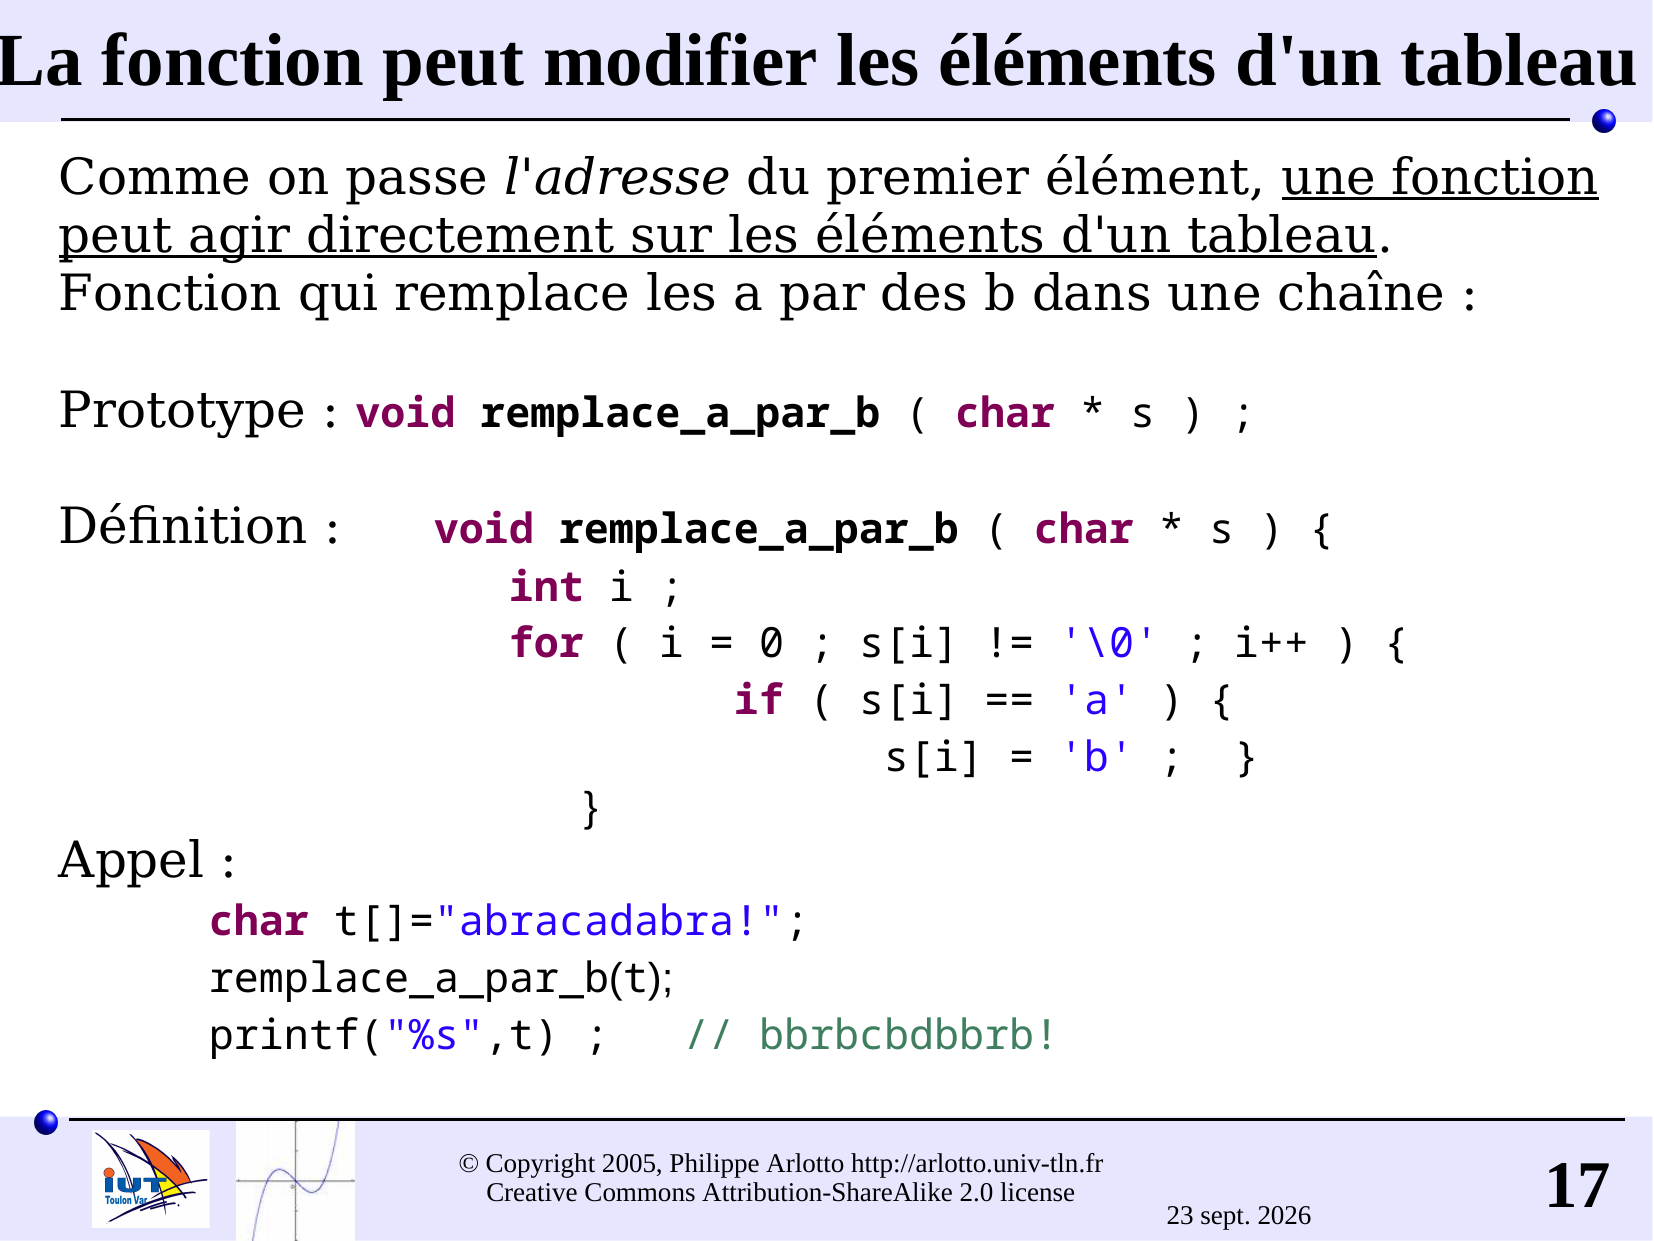

# La fonction peut modifier les éléments d'un tableau
Comme on passe l'adresse du premier élément, une fonction
peut agir directement sur les éléments d'un tableau.
Fonction qui remplace les a par des b dans une chaîne :
Prototype : void remplace_a_par_b ( char * s ) ;
Définition : 		void remplace_a_par_b ( char * s ) {
 			 		int i ;
 					 for ( i = 0 ; s[i] != '\0' ; i++ ) {
 								if ( s[i] == 'a' ) {
 	 				s[i] = 'b' ; }
 							}
Appel :
		char t[]="abracadabra!";
		remplace_a_par_b(t);
		printf("%s",t) ; // bbrbcbdbbrb!